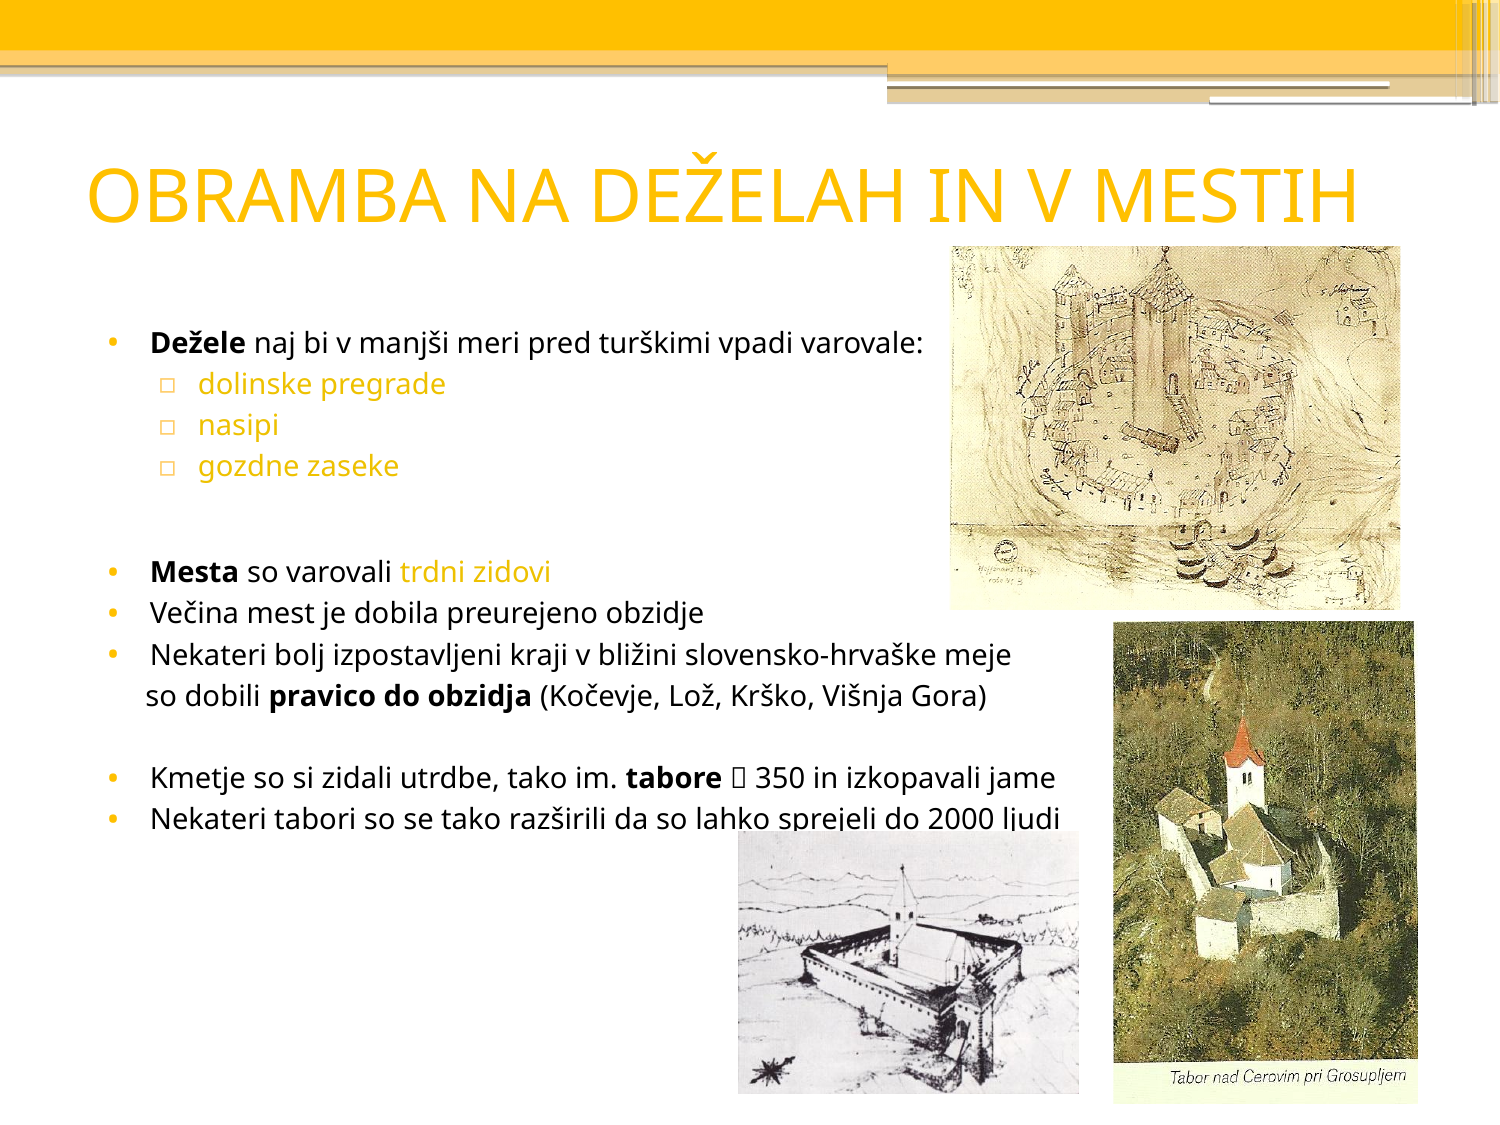

# OBRAMBA NA DEŽELAH IN V MESTIH
Dežele naj bi v manjši meri pred turškimi vpadi varovale:
dolinske pregrade
nasipi
gozdne zaseke
Mesta so varovali trdni zidovi
Večina mest je dobila preurejeno obzidje
Nekateri bolj izpostavljeni kraji v bližini slovensko-hrvaške meje
 so dobili pravico do obzidja (Kočevje, Lož, Krško, Višnja Gora)
Kmetje so si zidali utrdbe, tako im. tabore  350 in izkopavali jame
Nekateri tabori so se tako razširili da so lahko sprejeli do 2000 ljudi